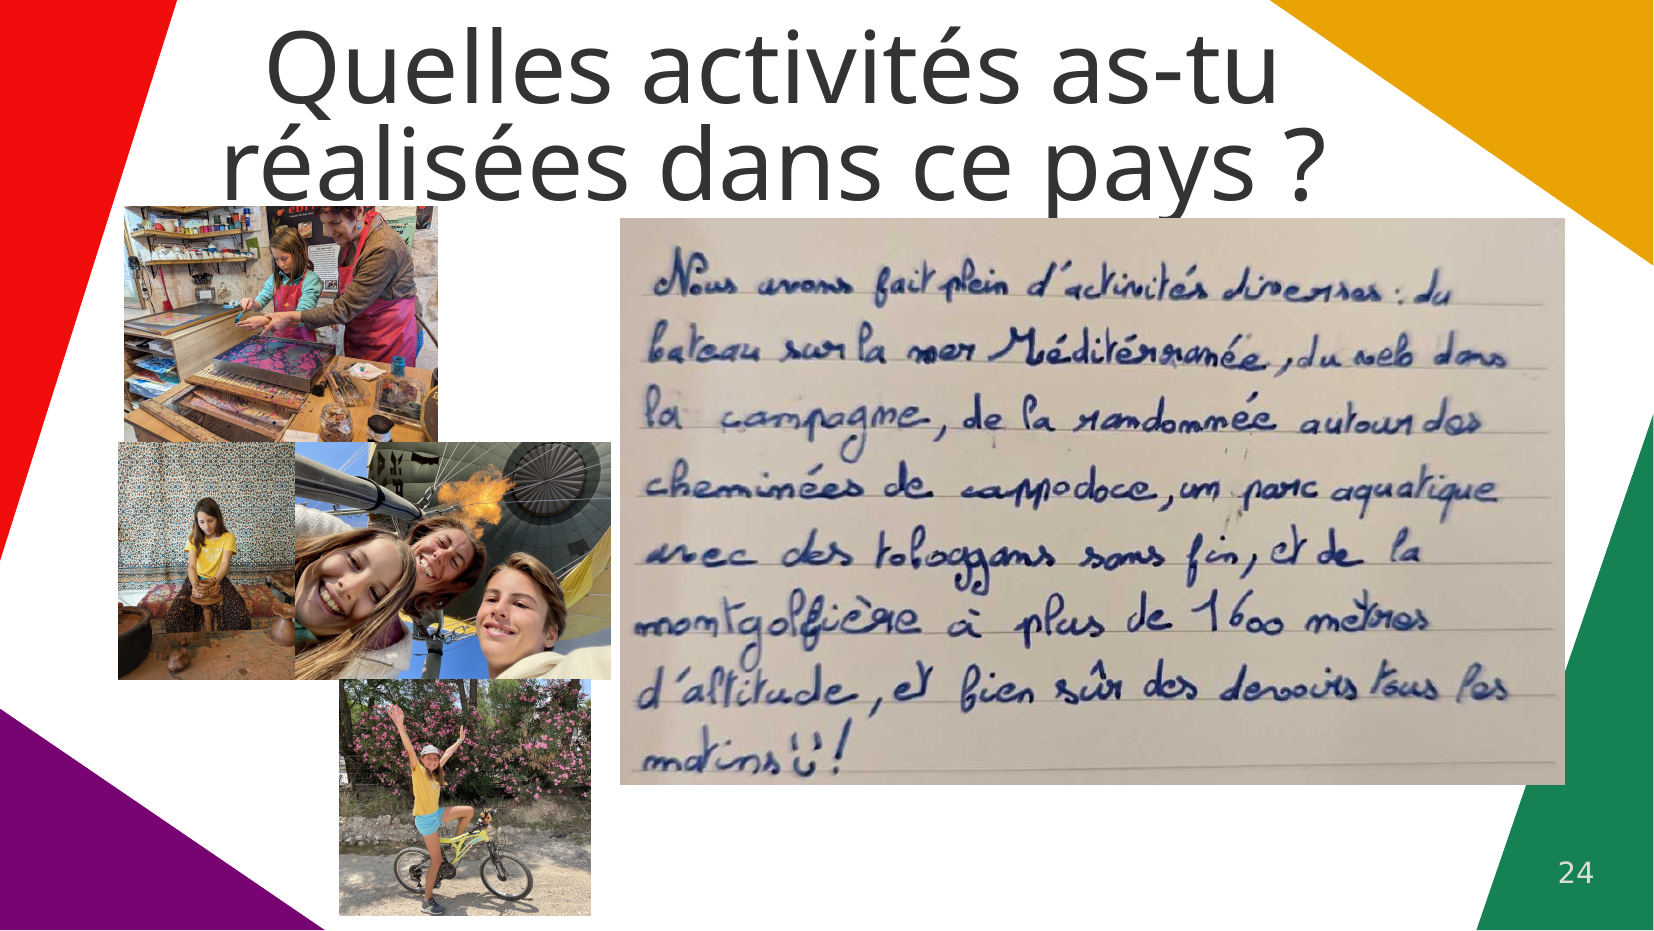

# Quelles activités as-tu réalisées dans ce pays ?
24